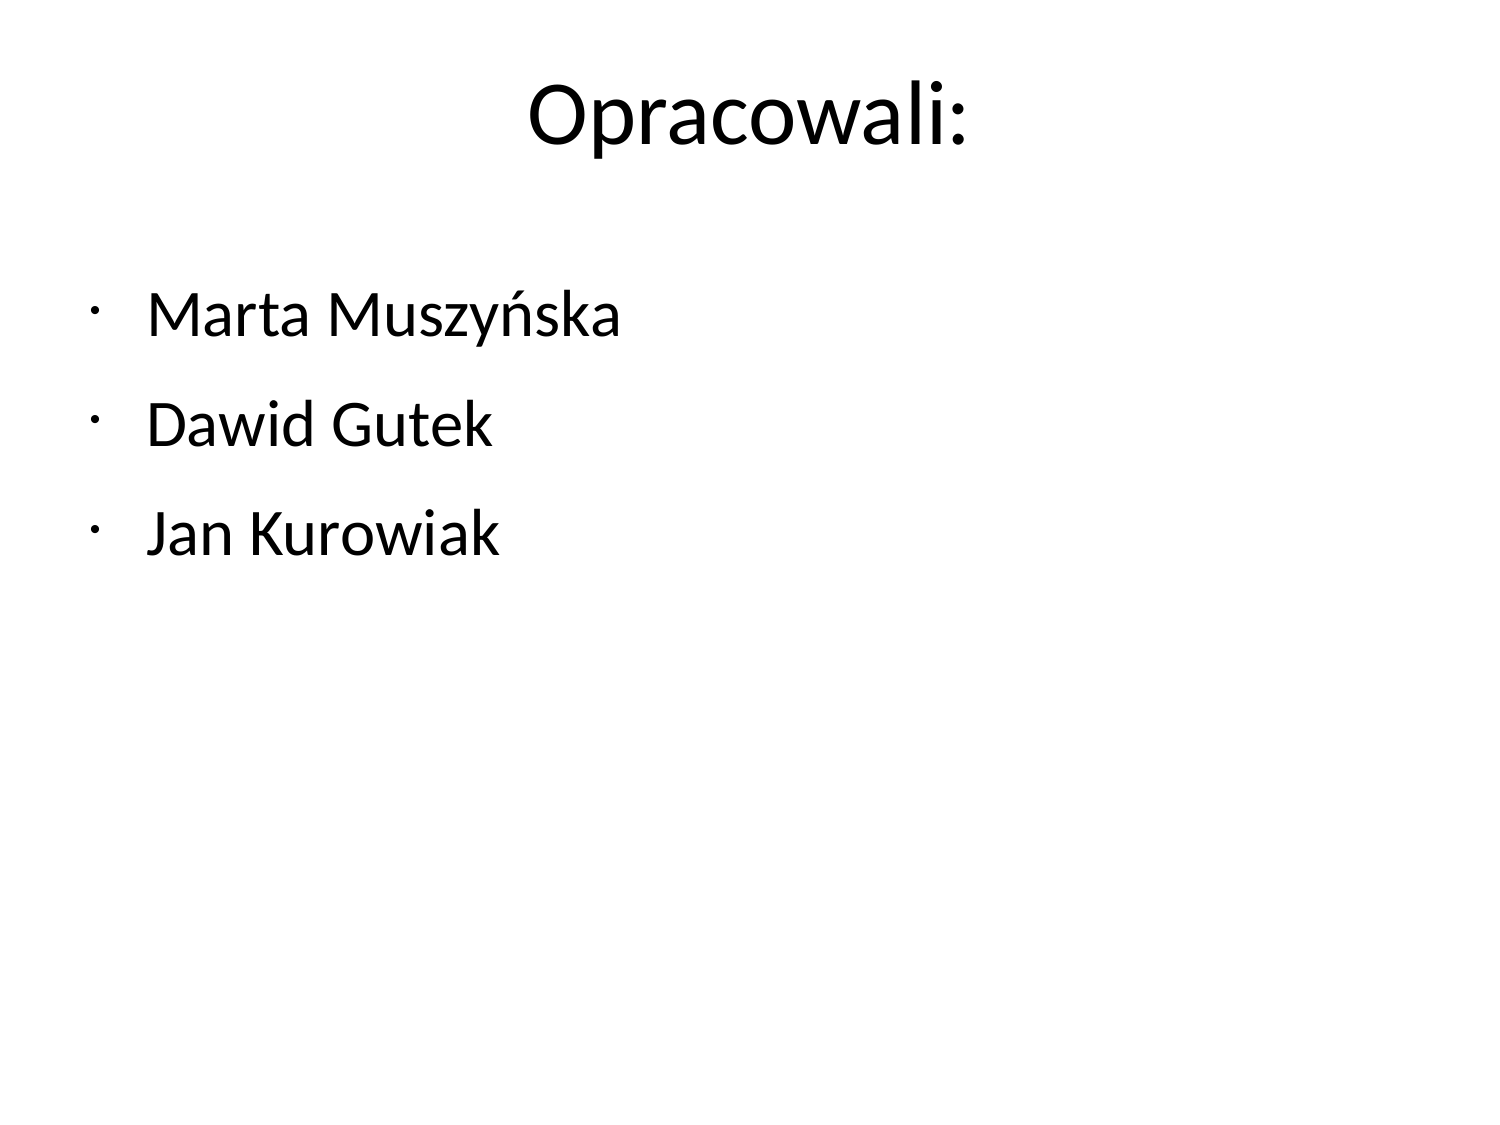

# Opracowali:
Marta Muszyńska
Dawid Gutek
Jan Kurowiak